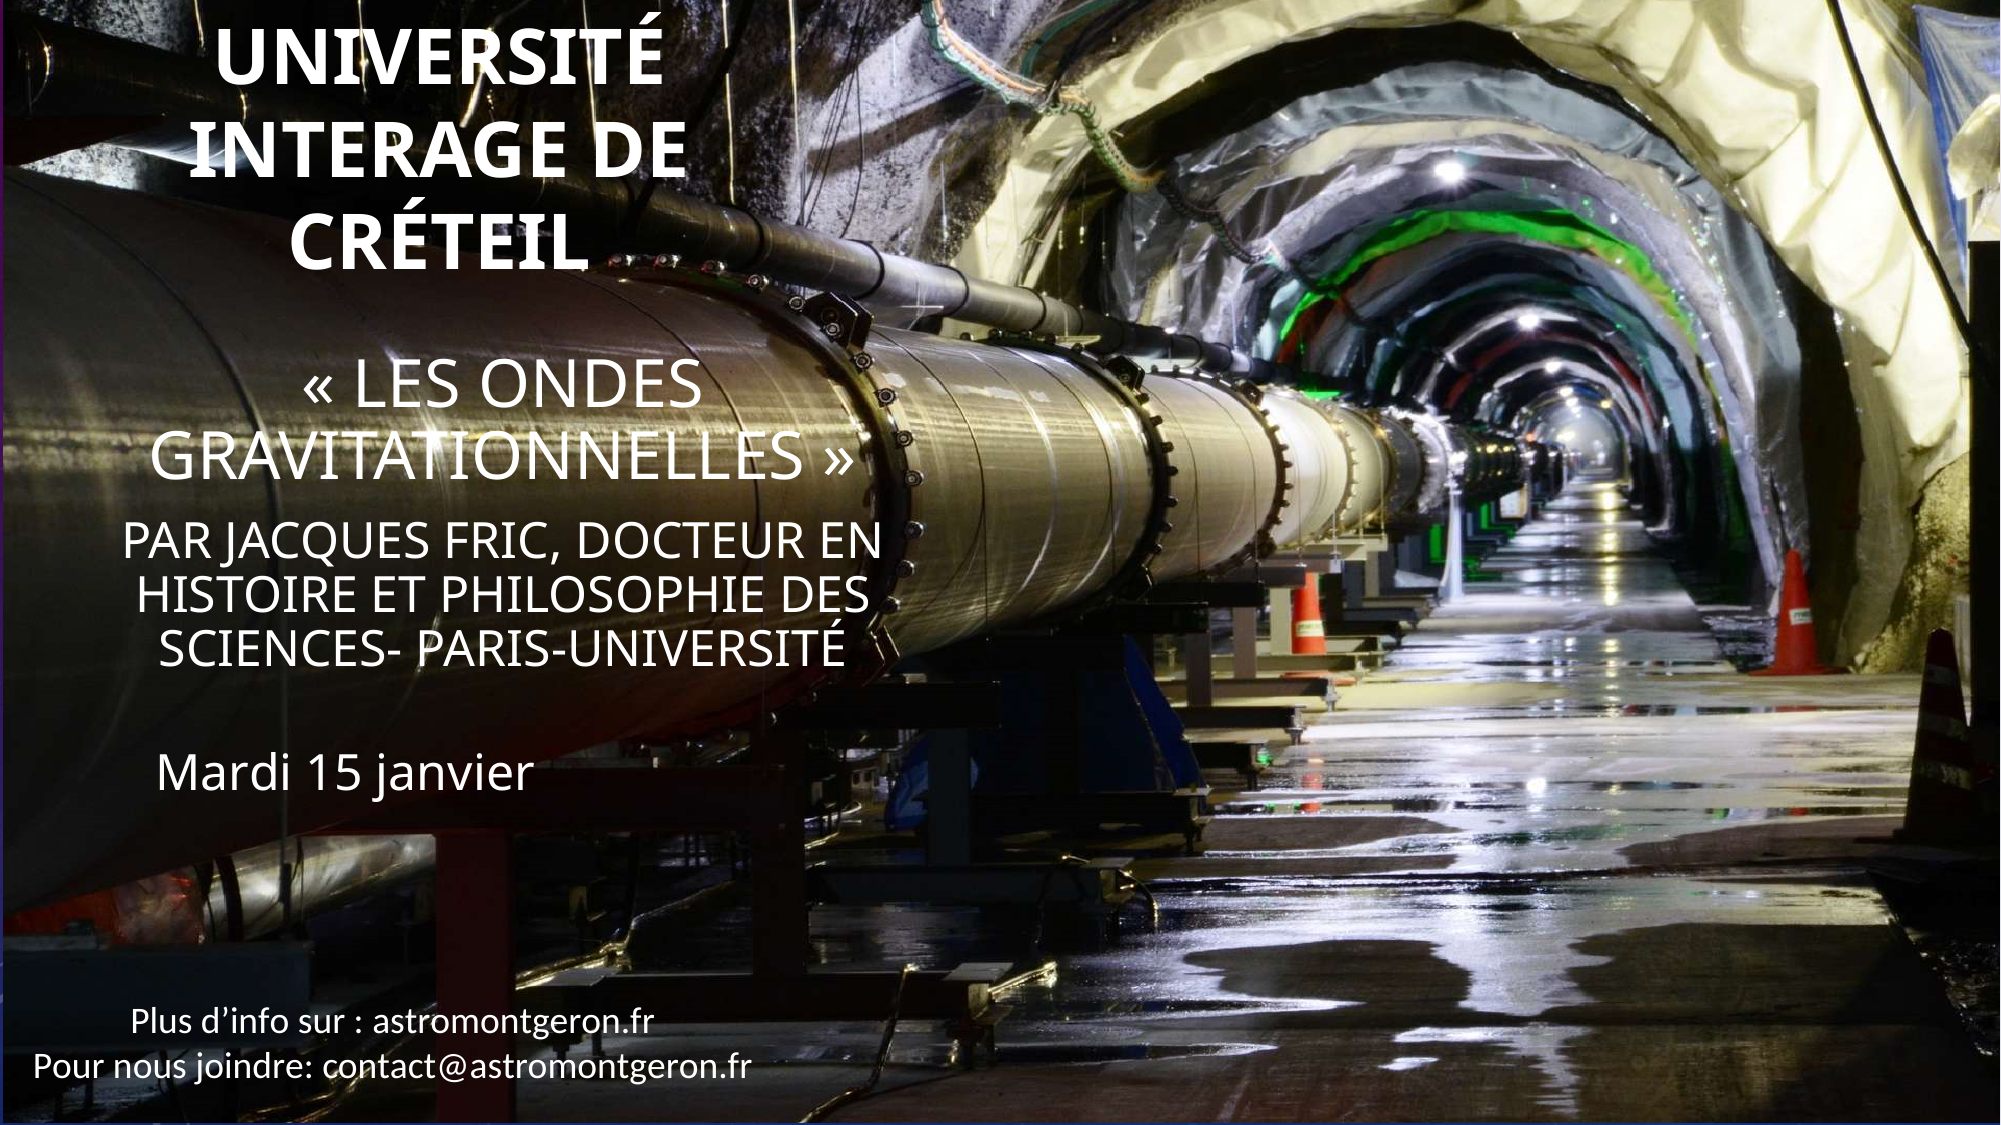

Université interage de Créteil
« Les ondes gravitationnelles »
Par Jacques Fric, Docteur en histoire et philosophie des sciences- Paris-université
Mardi 15 janvier
Plus d’info sur : astromontgeron.fr
Pour nous joindre: contact@astromontgeron.fr